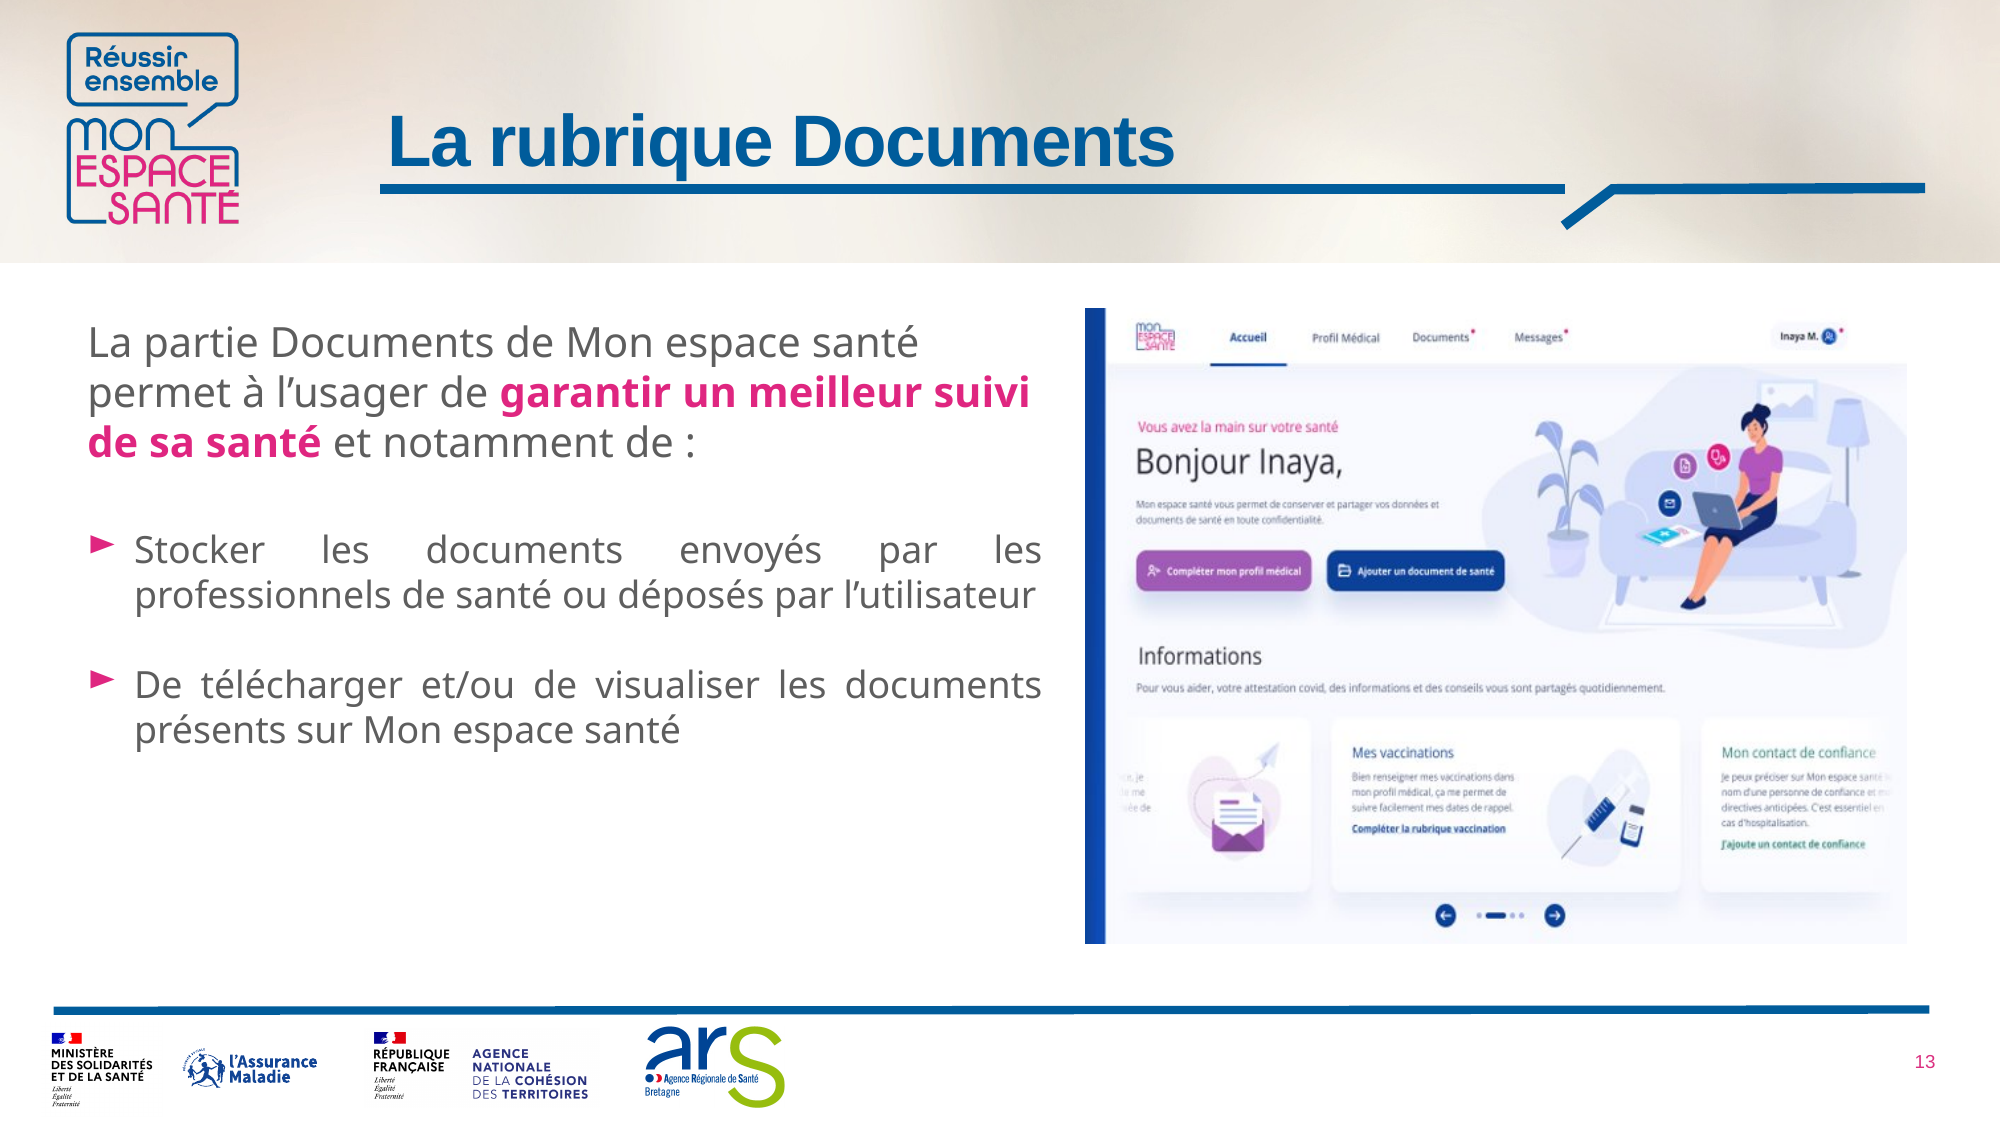

# La rubrique Documents
La partie Documents de Mon espace santé permet à l’usager de garantir un meilleur suivi de sa santé et notamment de :
Stocker les documents envoyés par les professionnels de santé ou déposés par l’utilisateur
De télécharger et/ou de visualiser les documents présents sur Mon espace santé
13